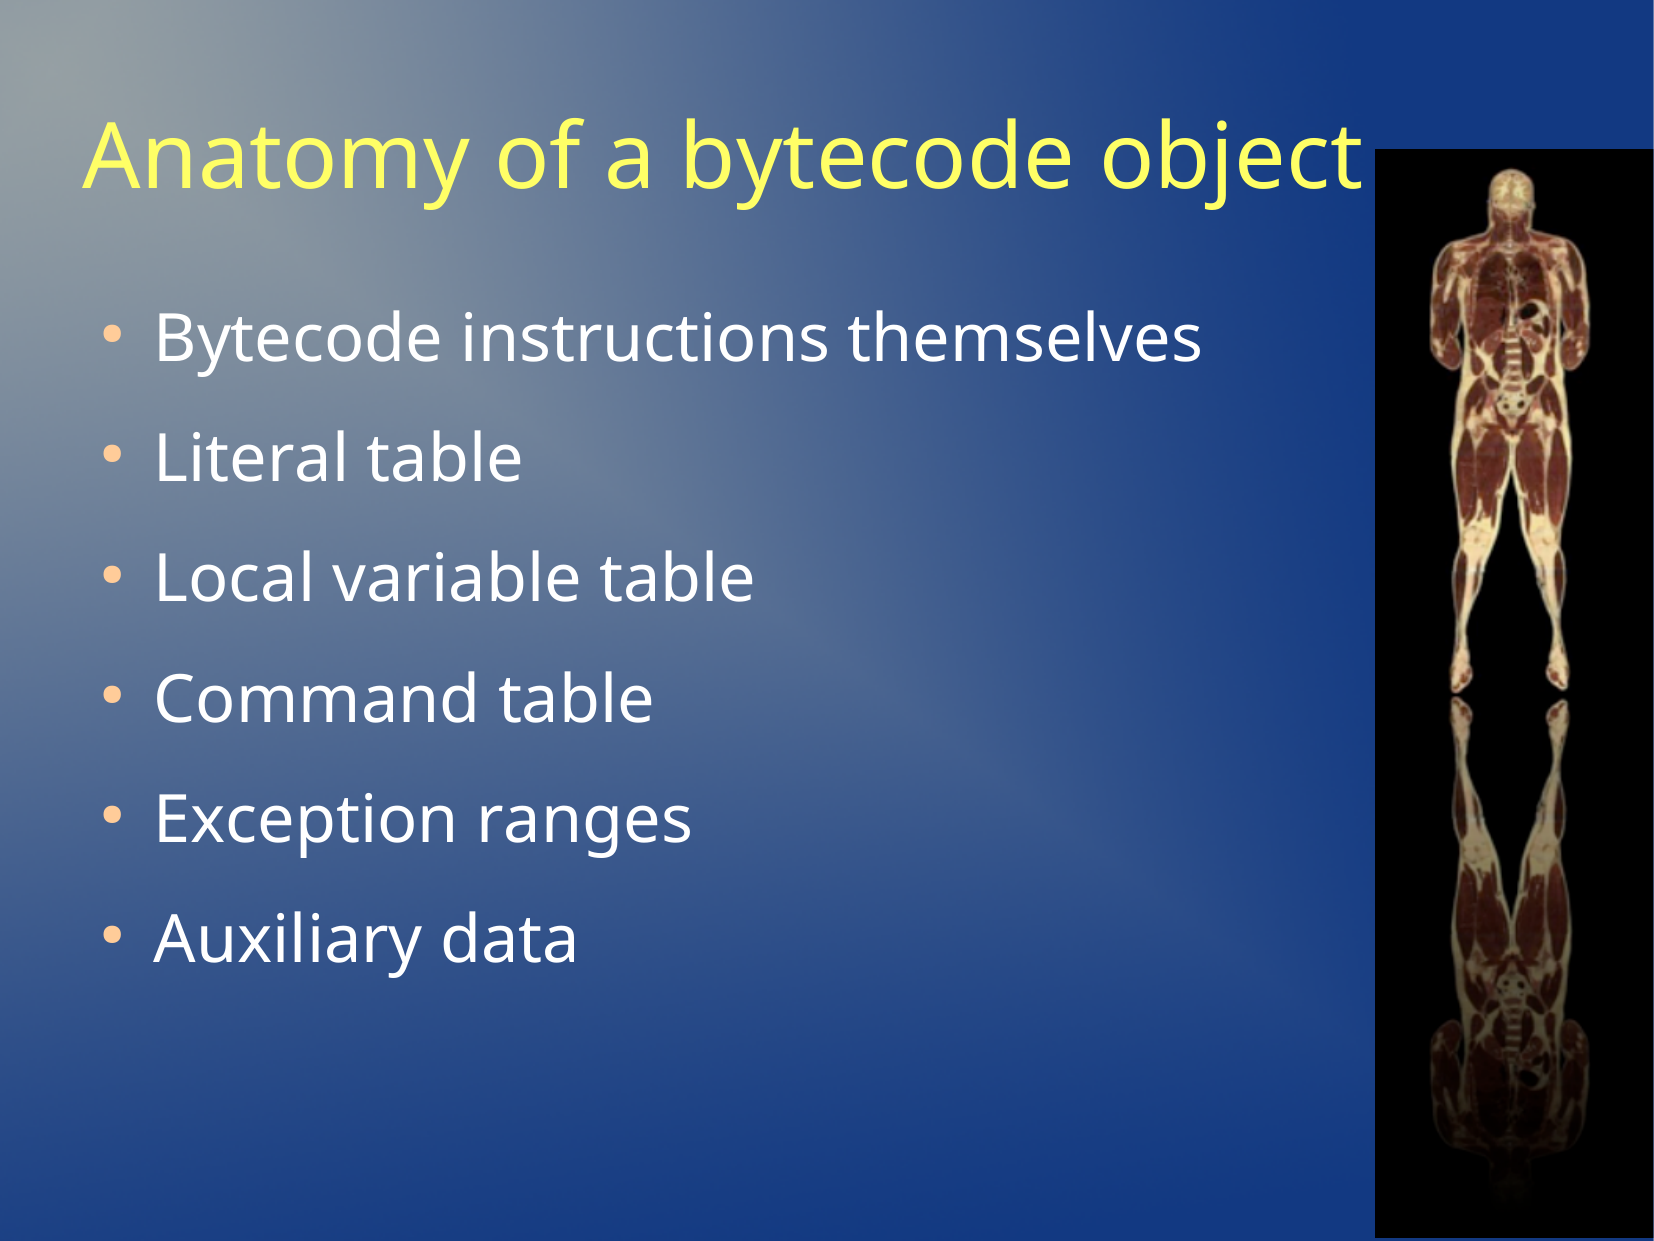

# Anatomy of a bytecode object
Bytecode instructions themselves
Literal table
Local variable table
Command table
Exception ranges
Auxiliary data